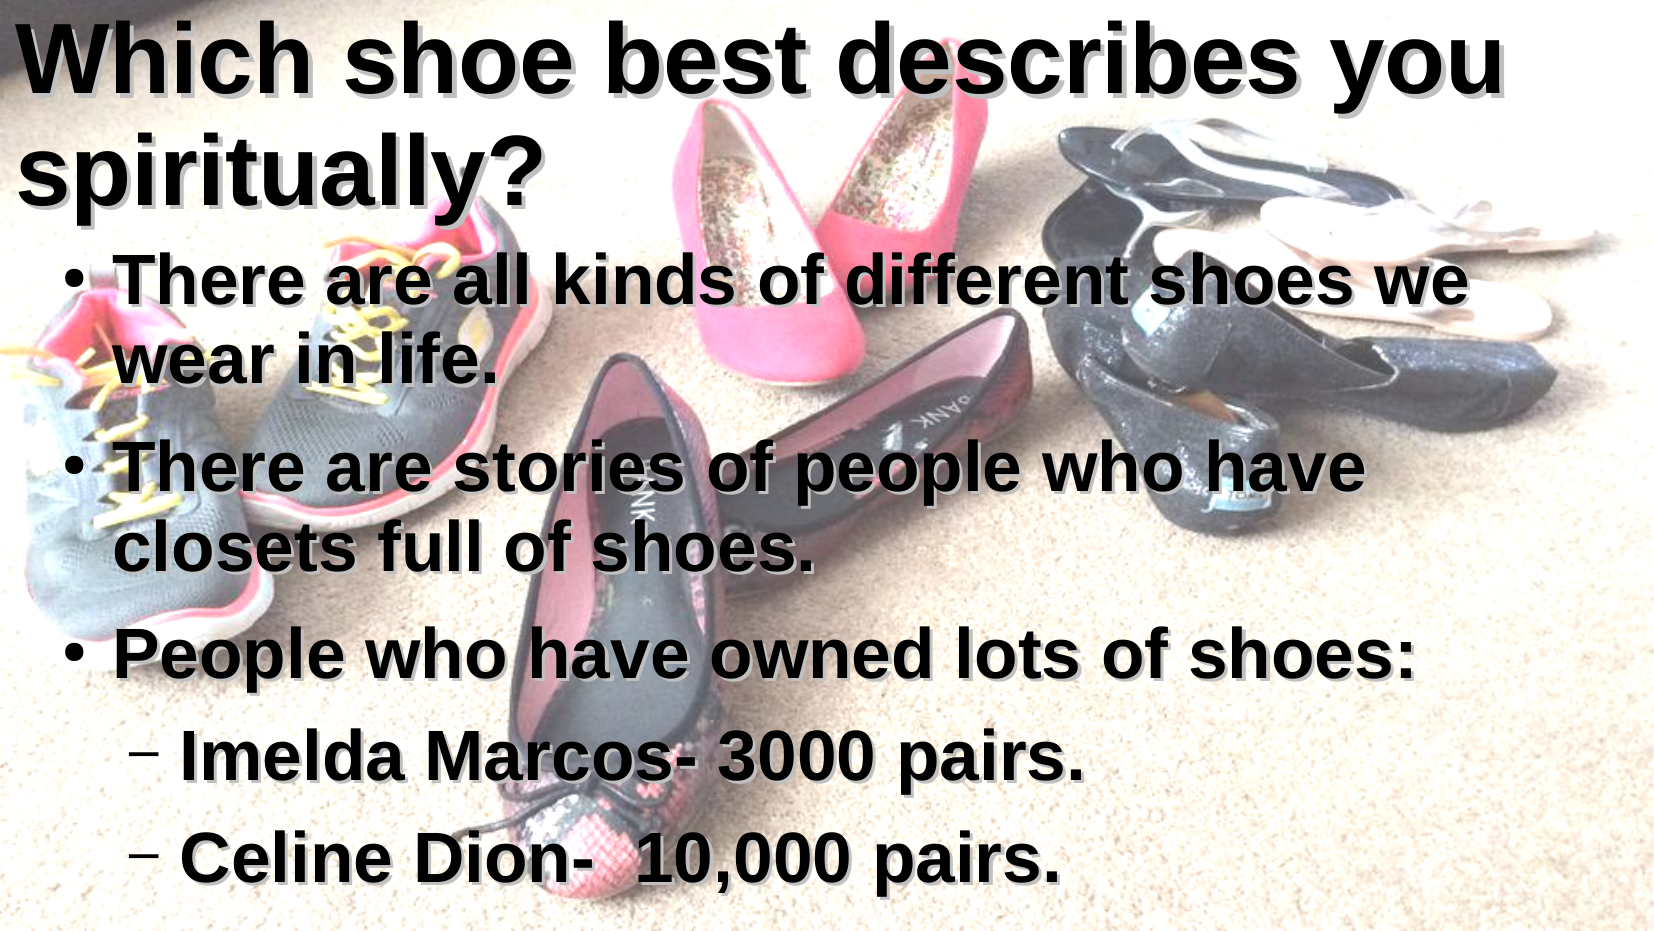

# Which shoe best describes you spiritually?
There are all kinds of different shoes we wear in life.
There are stories of people who have closets full of shoes.
People who have owned lots of shoes:
Imelda Marcos- 3000 pairs.
Celine Dion- 10,000 pairs.